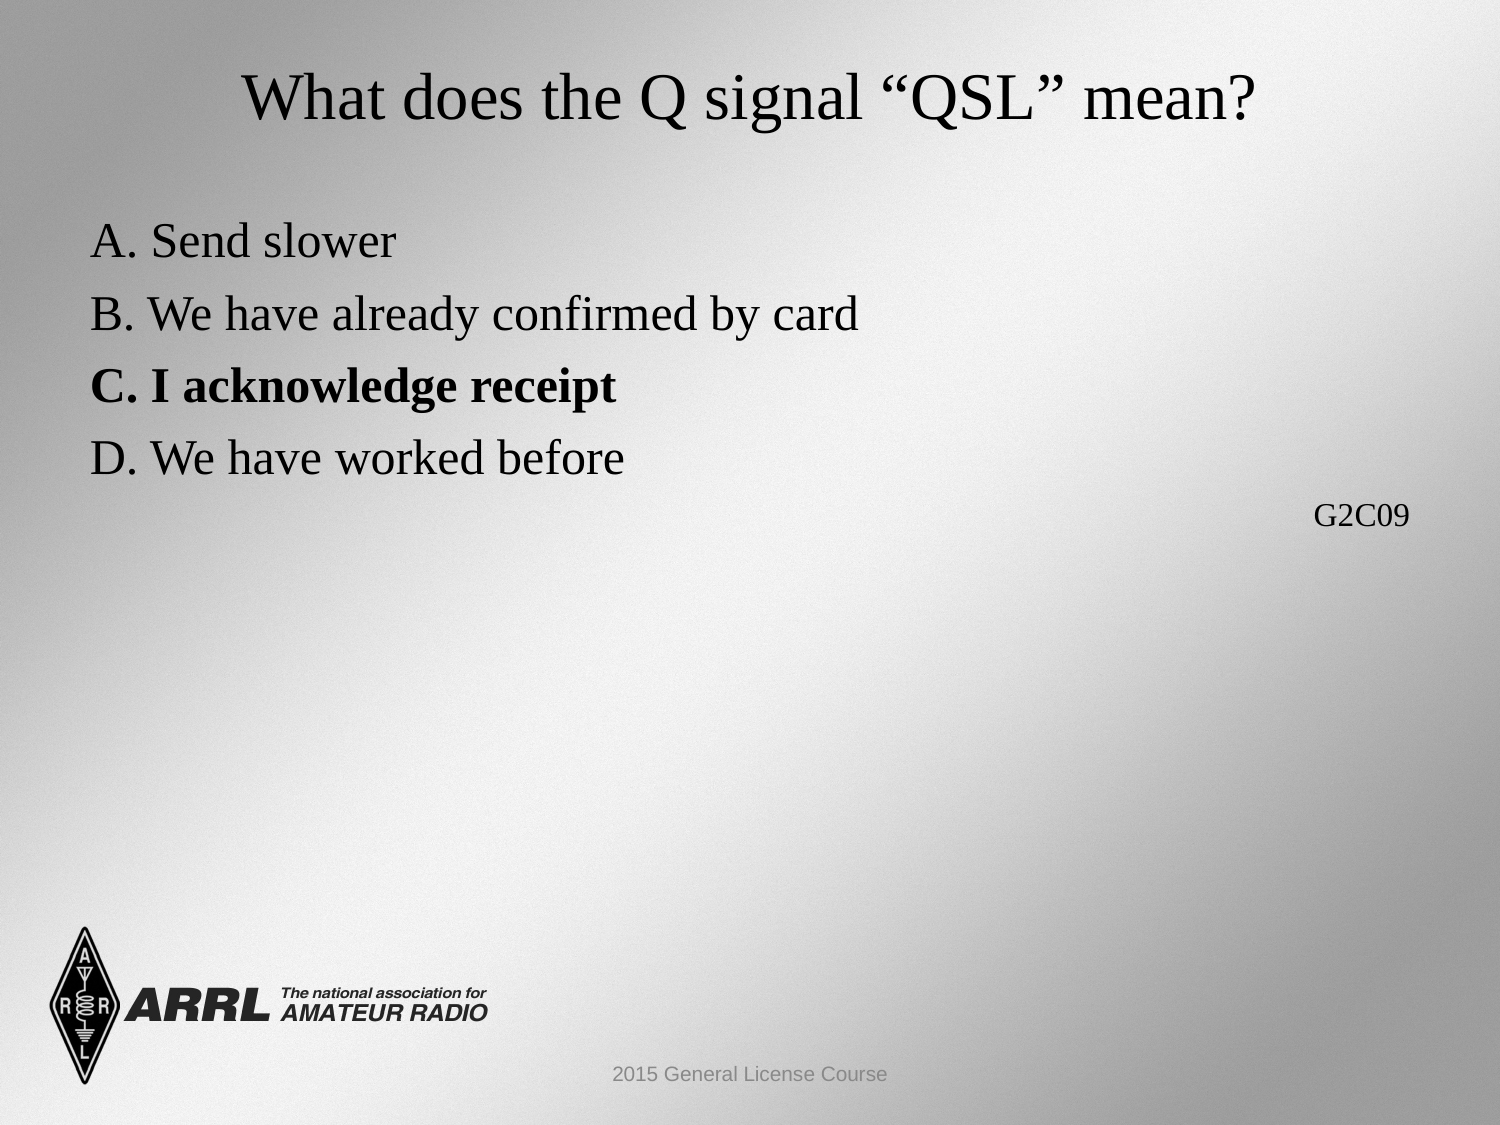

# What does the Q signal “QSL” mean?
A. Send slower
B. We have already confirmed by card
C. I acknowledge receipt
D. We have worked before
 G2C09
2015 General License Course